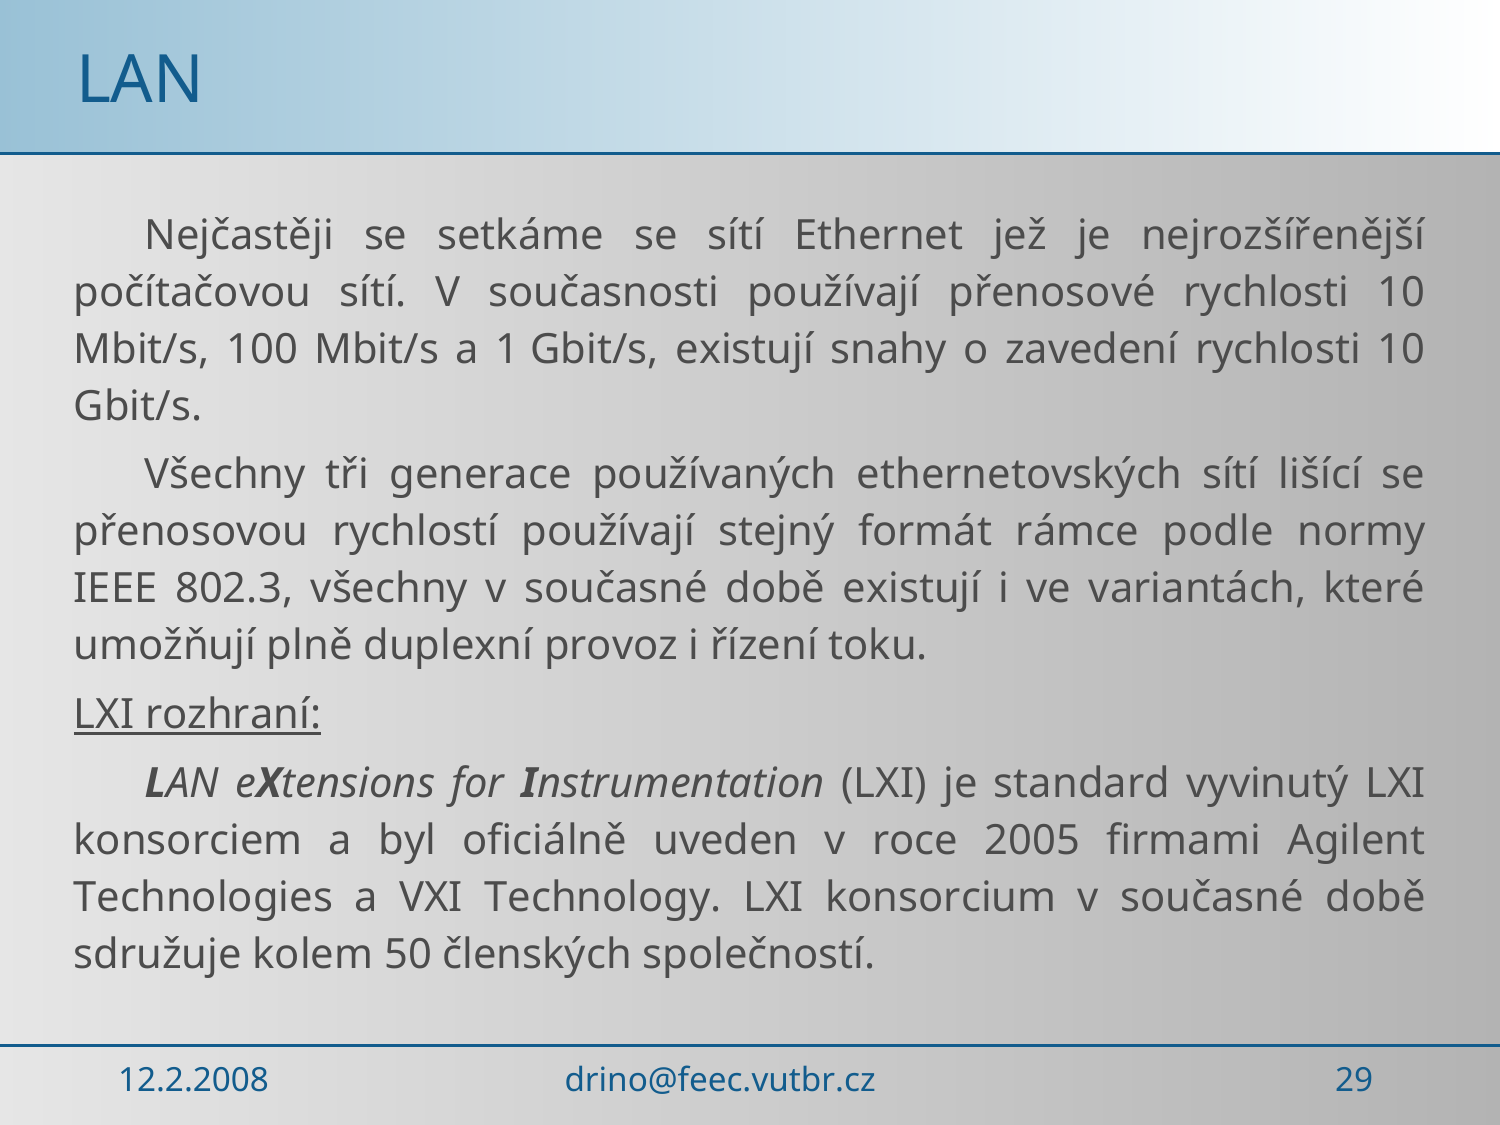

# LAN
Nejčastěji se setkáme se sítí Ethernet jež je nejrozšířenější počítačovou sítí. V současnosti používají přenosové rychlosti 10 Mbit/s, 100 Mbit/s a 1 Gbit/s, existují snahy o zavedení rychlosti 10 Gbit/s.
Všechny tři generace používaných ethernetovských sítí lišící se přenosovou rychlostí používají stejný formát rámce podle normy IEEE 802.3, všechny v současné době existují i ve variantách, které umožňují plně duplexní provoz i řízení toku.
LXI rozhraní:
LAN eXtensions for Instrumentation (LXI) je standard vyvinutý LXI konsorciem a byl oficiálně uveden v roce 2005 firmami Agilent Technologies a VXI Technology. LXI konsorcium v současné době sdružuje kolem 50 členských společností.
12.2.2008
drino@feec.vutbr.cz